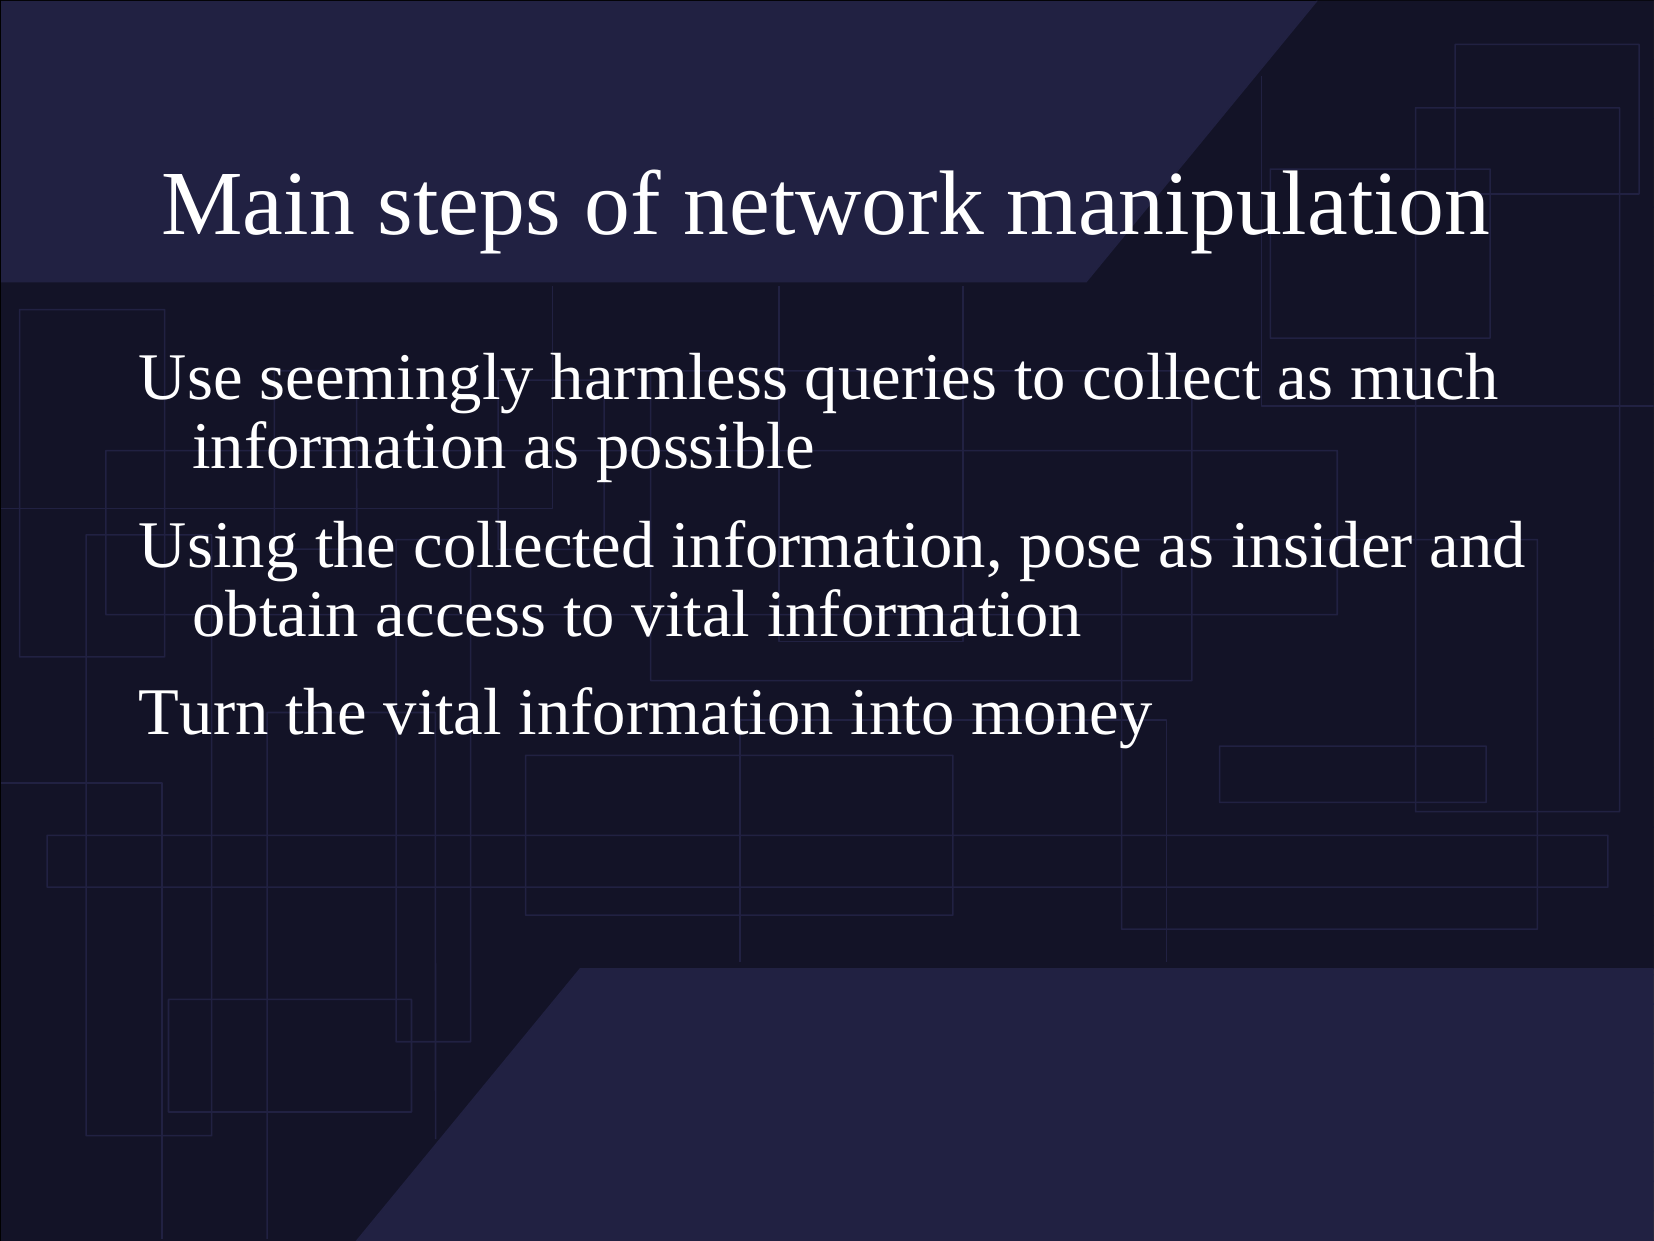

# Main steps of network manipulation
Use seemingly harmless queries to collect as much information as possible
Using the collected information, pose as insider and obtain access to vital information
Turn the vital information into money